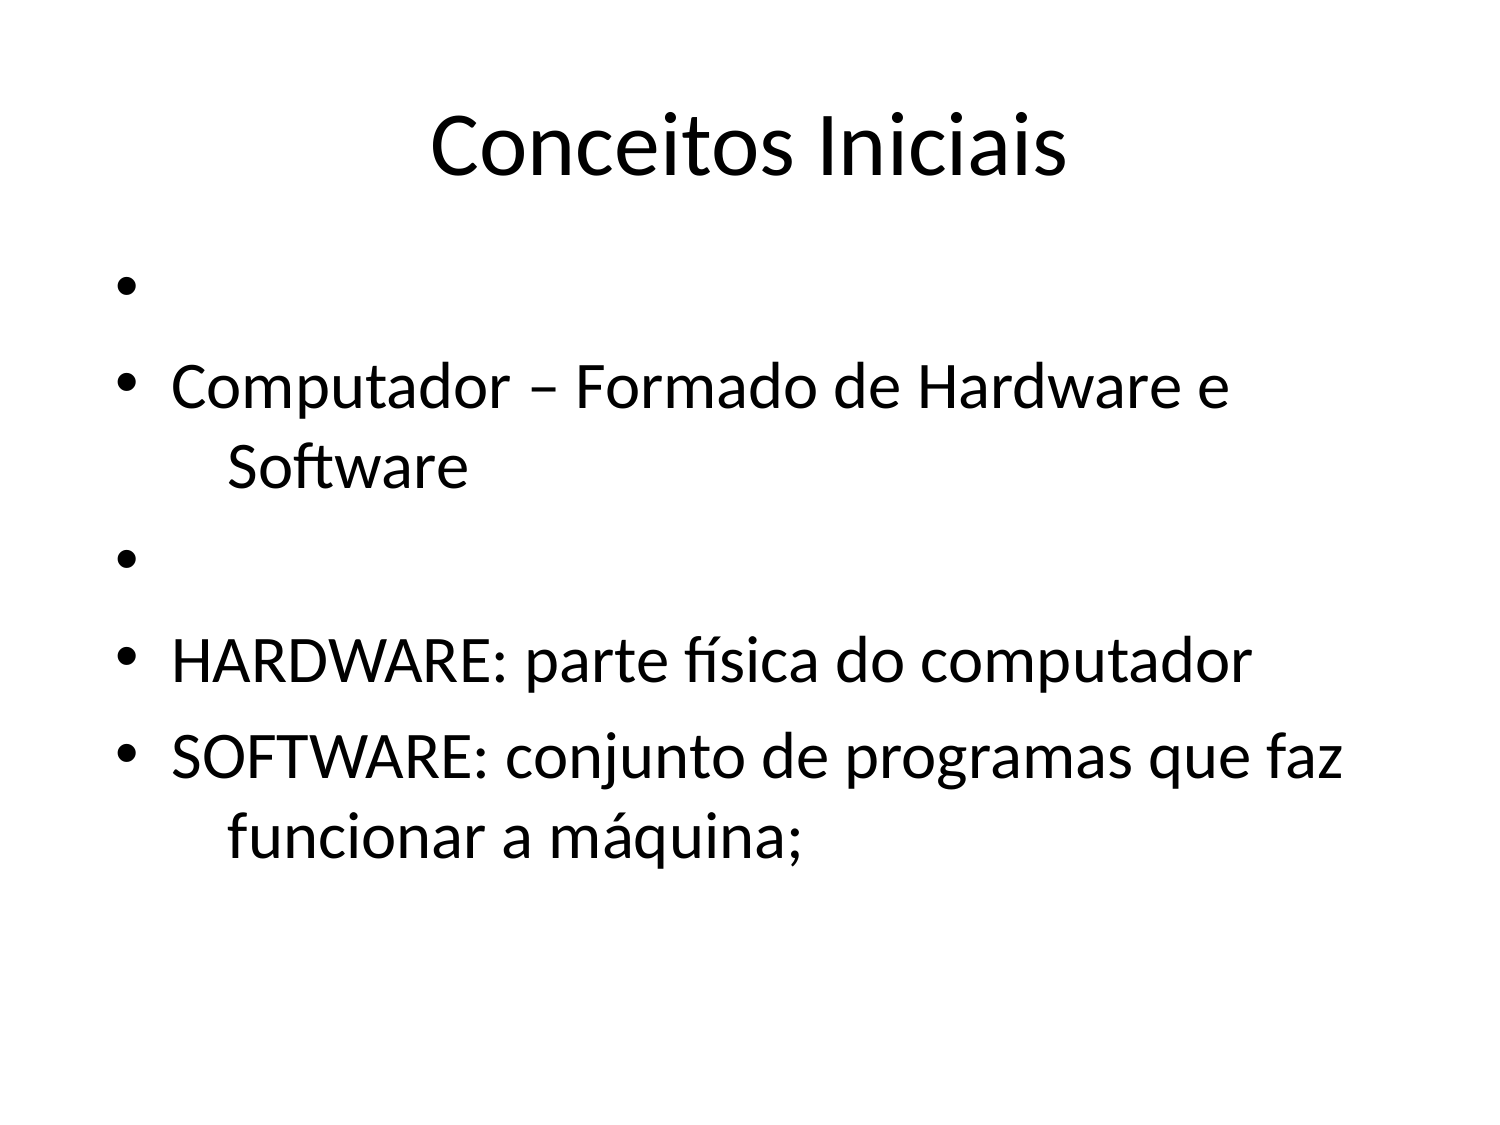

# Conceitos Iniciais
Computador – Formado de Hardware e Software
HARDWARE: parte física do computador
SOFTWARE: conjunto de programas que faz funcionar a máquina;